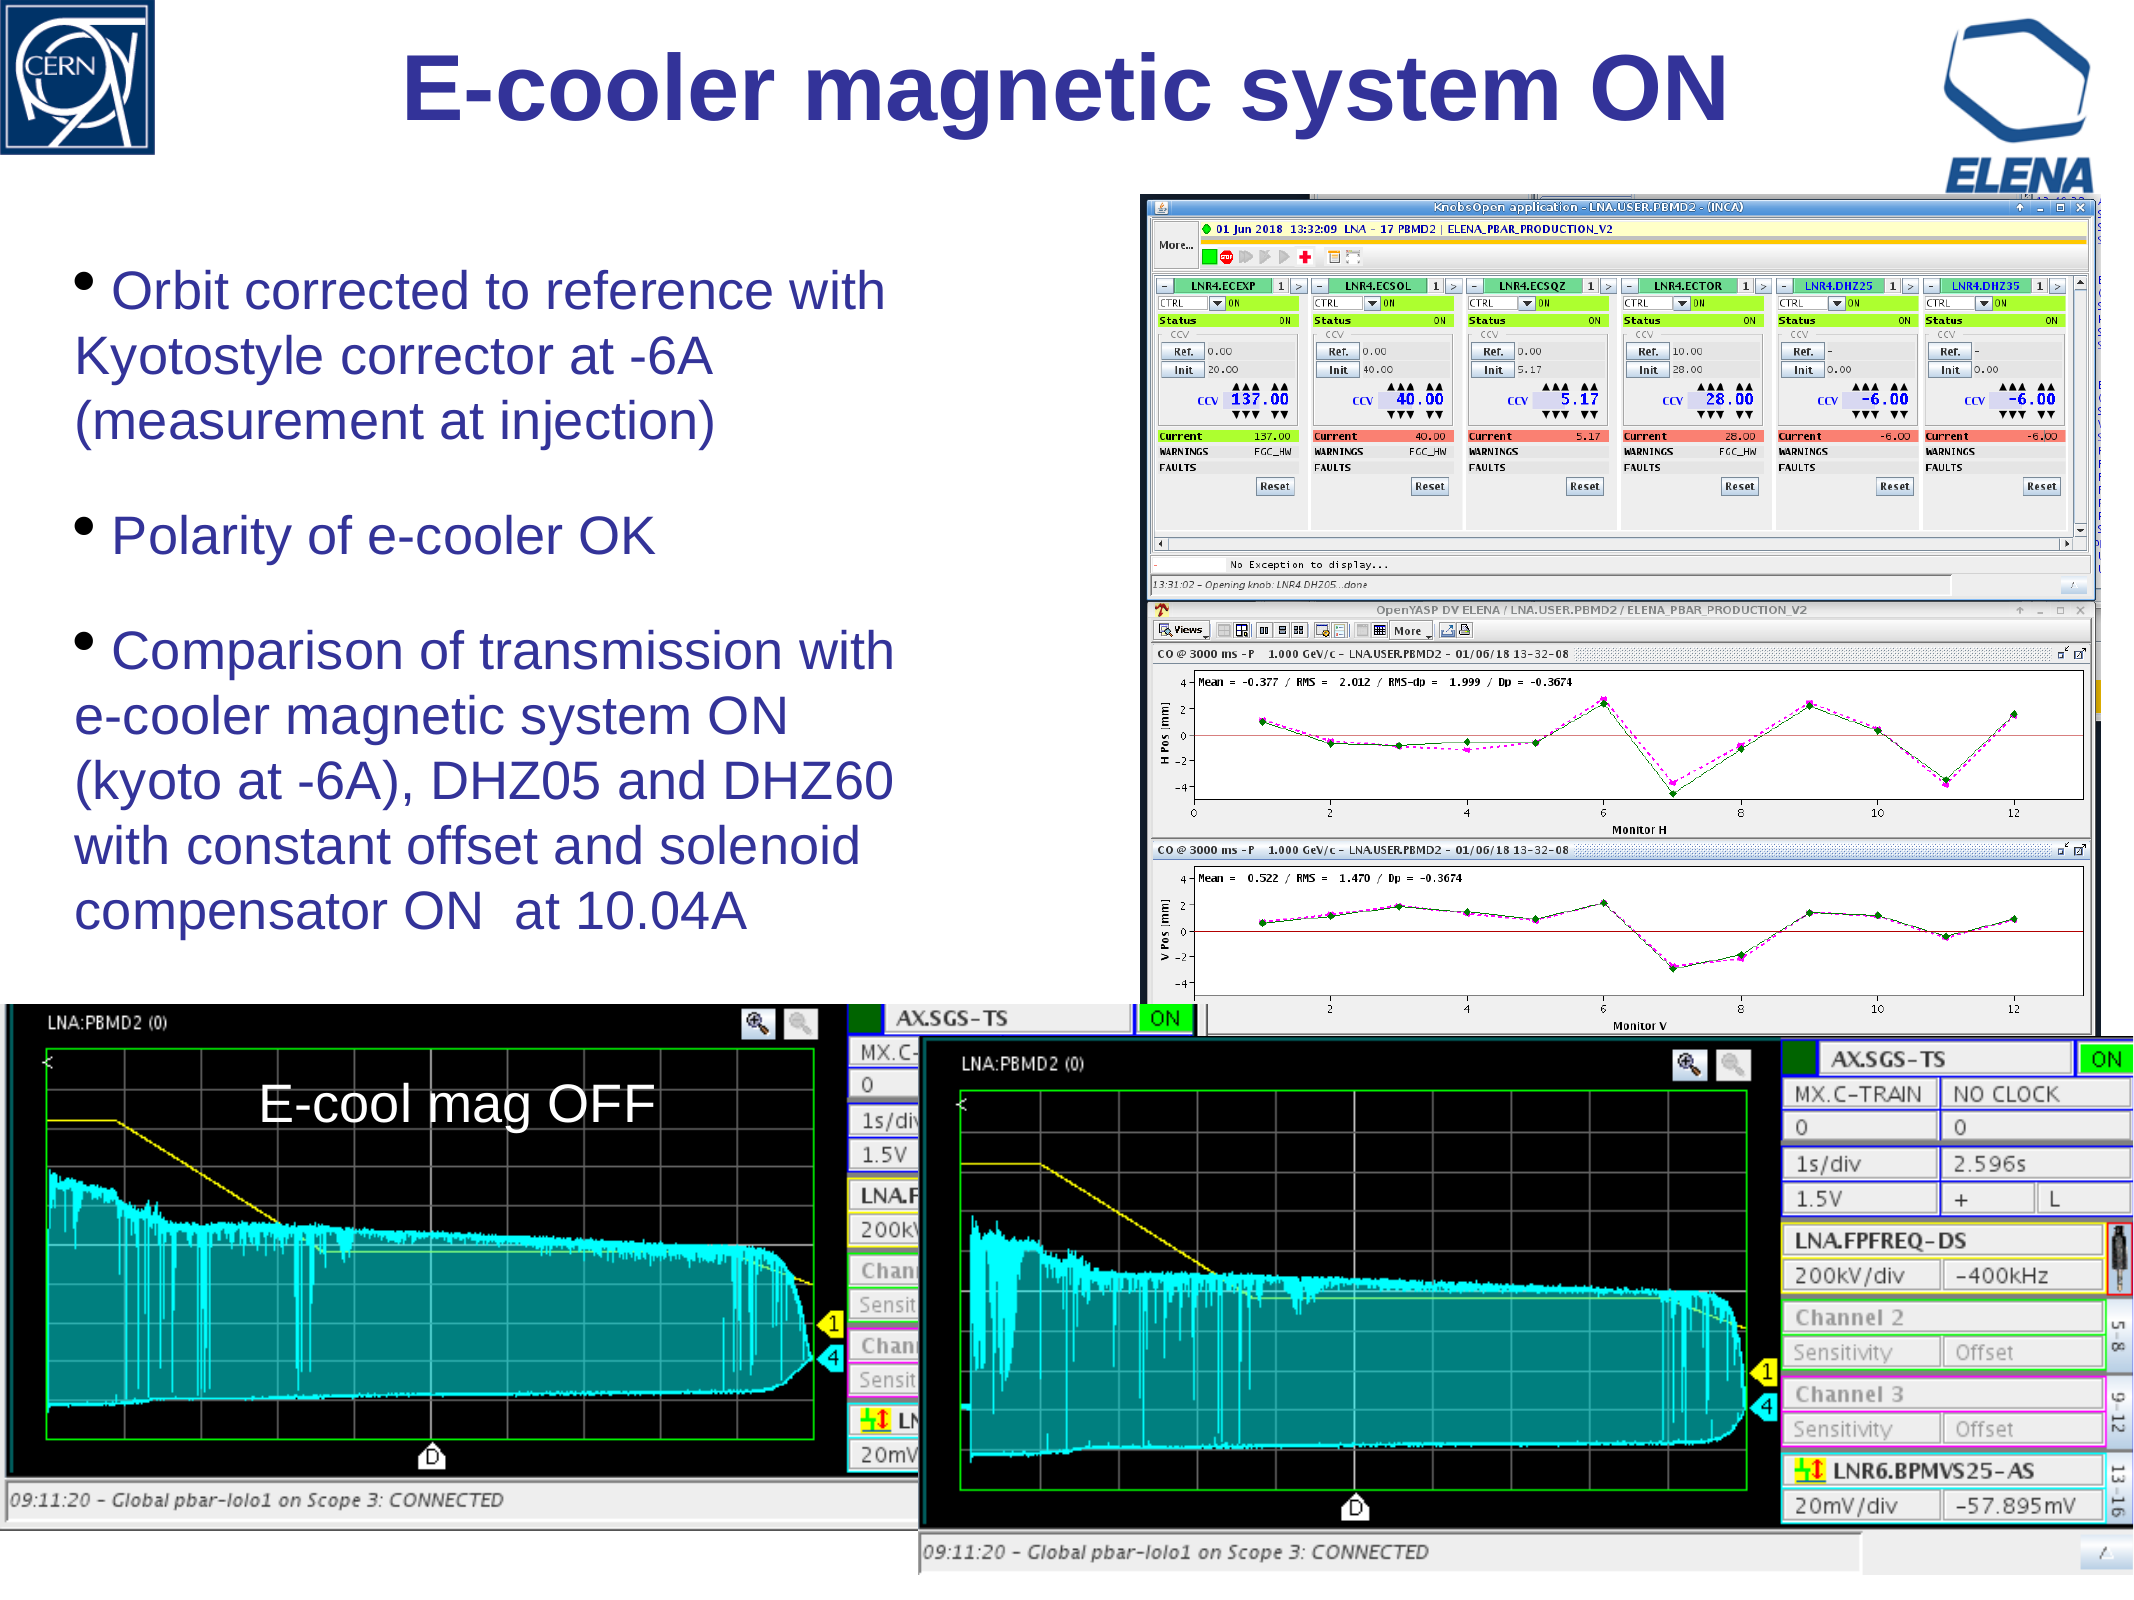

# E-cooler magnetic system ON
 Orbit corrected to reference with Kyotostyle corrector at -6A (measurement at injection)
 Polarity of e-cooler OK
 Comparison of transmission with e-cooler magnetic system ON (kyoto at -6A), DHZ05 and DHZ60 with constant offset and solenoid compensator ON at 10.04A
E-cool mag OFF